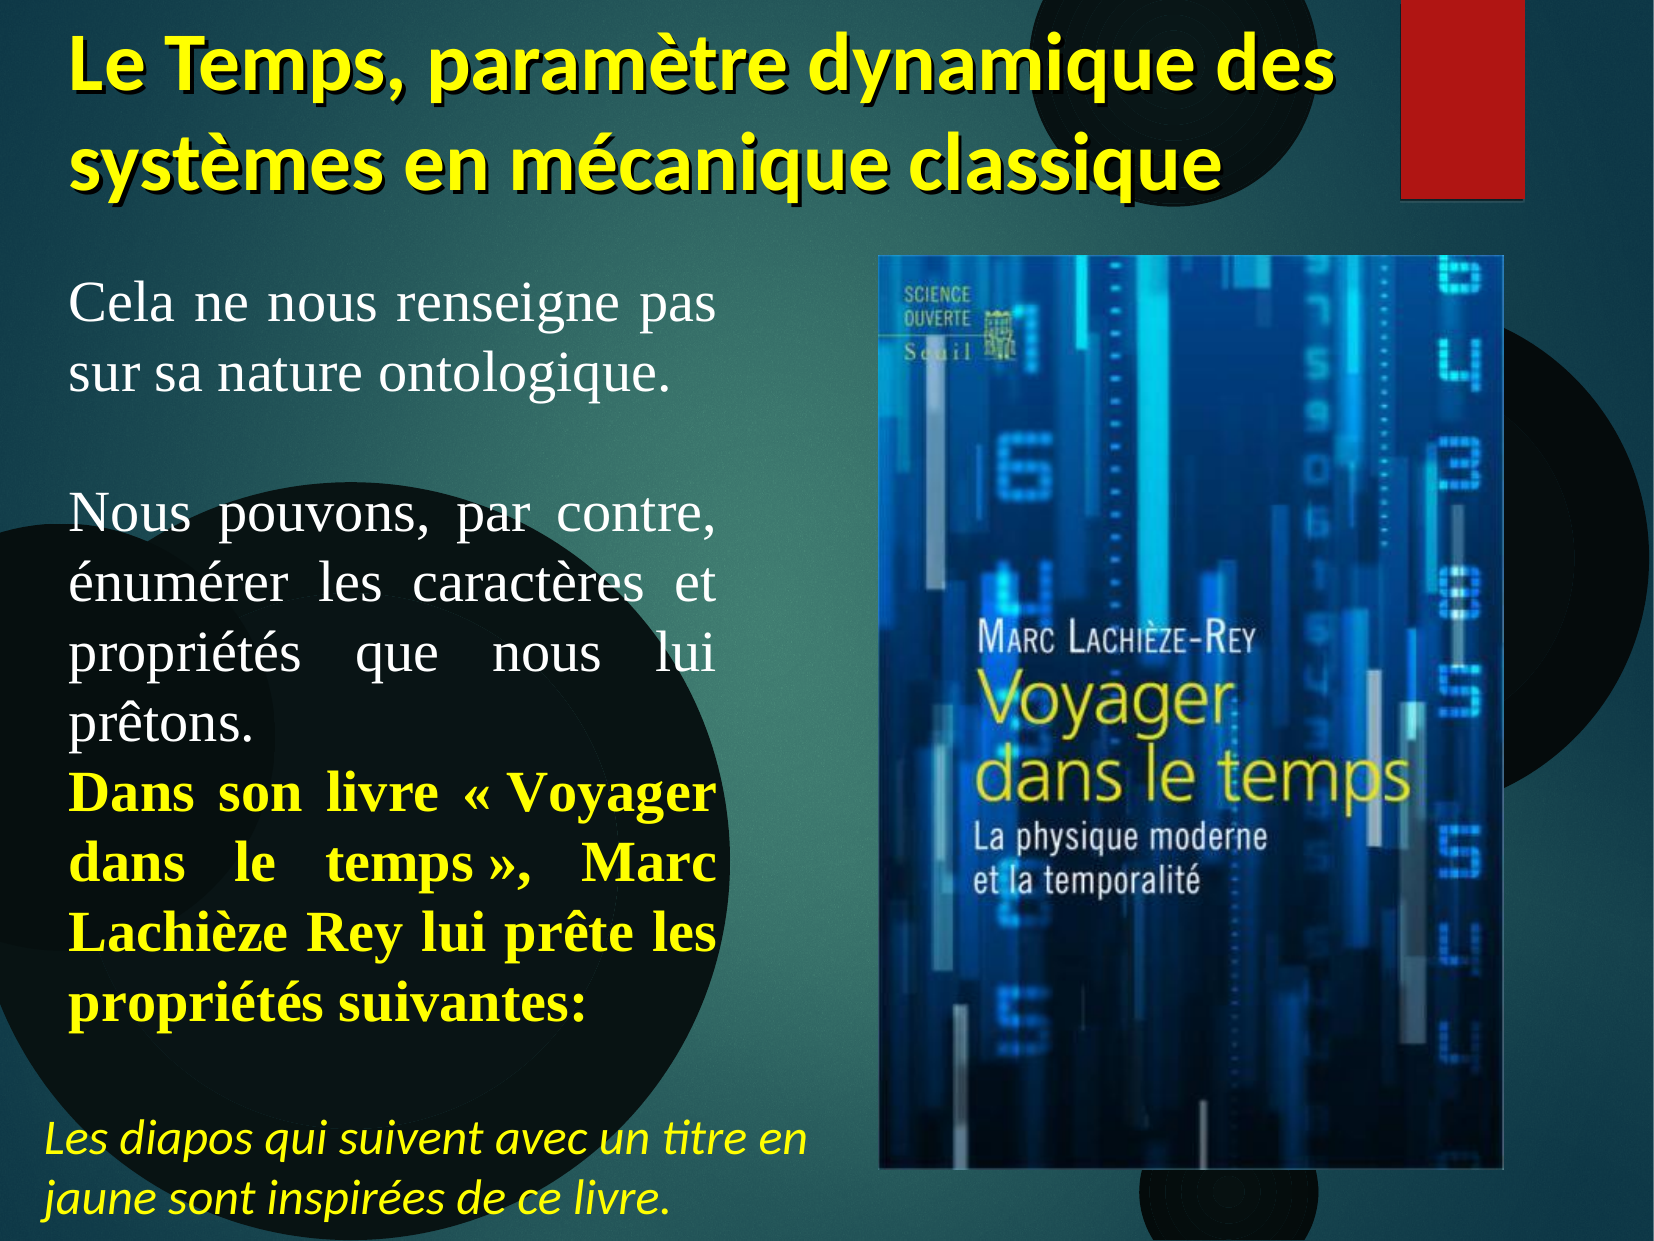

Le Temps, paramètre dynamique des systèmes en mécanique classique
Cela ne nous renseigne pas sur sa nature ontologique.
Nous pouvons, par contre, énumérer les caractères et propriétés que nous lui prêtons.
Dans son livre « Voyager dans le temps », Marc Lachièze Rey lui prête les propriétés suivantes:
Les diapos qui suivent avec un titre en jaune sont inspirées de ce livre.